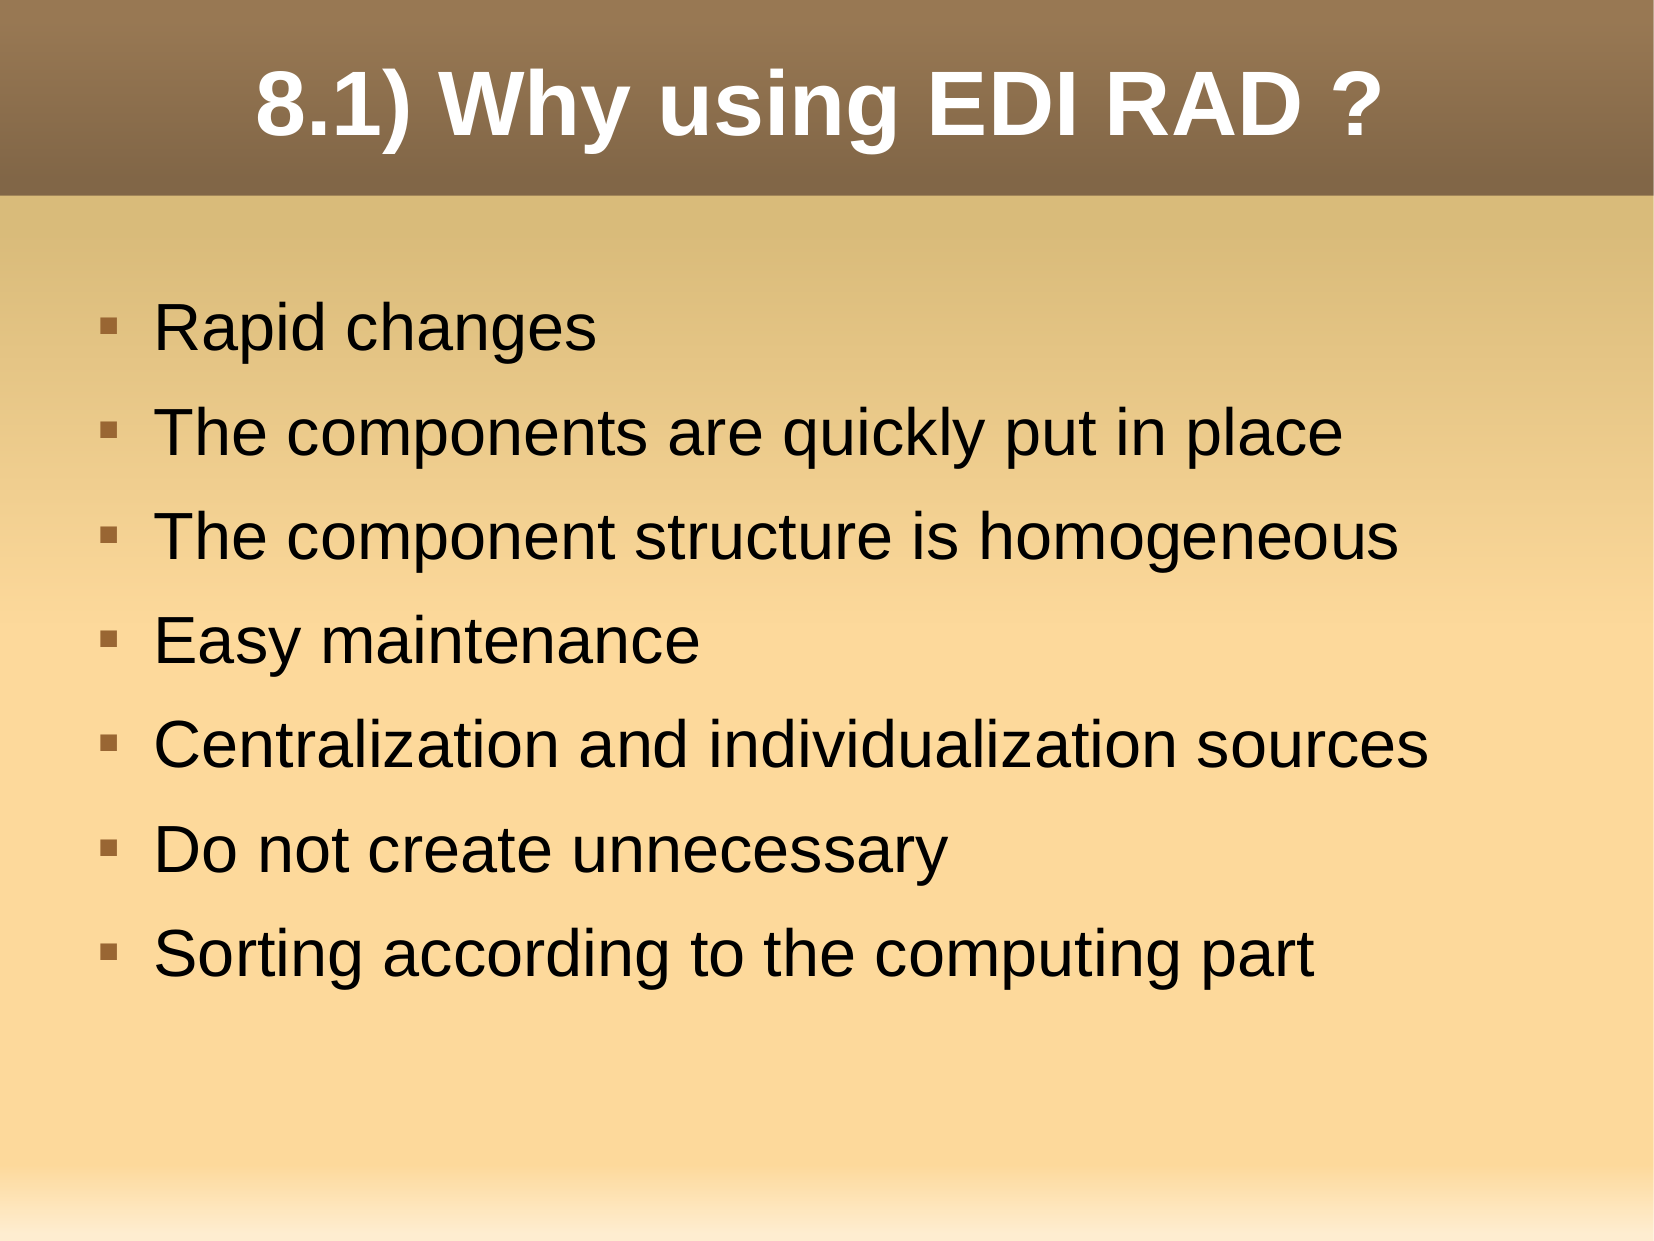

# 8.1) Why using EDI RAD ?
Rapid changes
The components are quickly put in place
The component structure is homogeneous
Easy maintenance
Centralization and individualization sources
Do not create unnecessary
Sorting according to the computing part